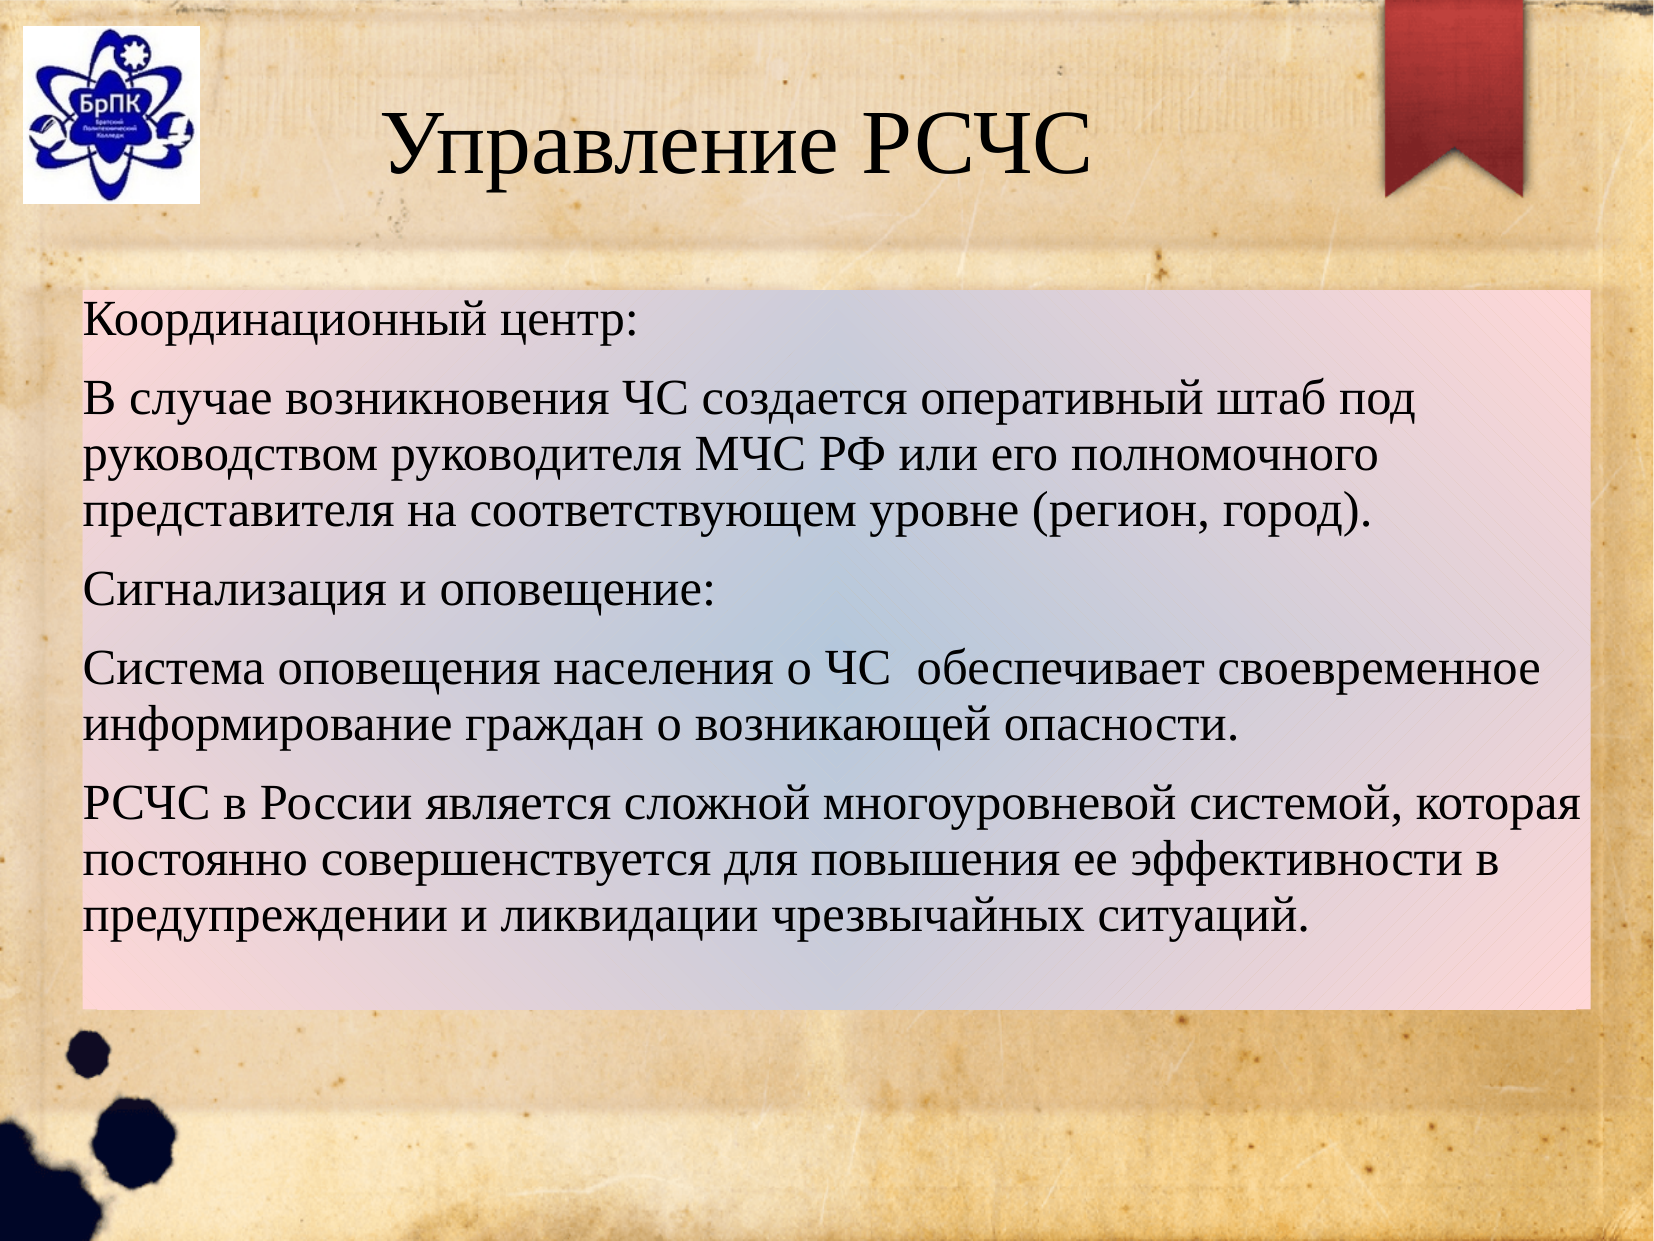

# Управление РСЧС
Координационный центр:
В случае возникновения ЧС создается оперативный штаб под руководством руководителя МЧС РФ или его полномочного представителя на соответствующем уровне (регион, город).
Сигнализация и оповещение:
Система оповещения населения о ЧС обеспечивает своевременное информирование граждан о возникающей опасности.
РСЧС в России является сложной многоуровневой системой, которая постоянно совершенствуется для повышения ее эффективности в предупреждении и ликвидации чрезвычайных ситуаций.